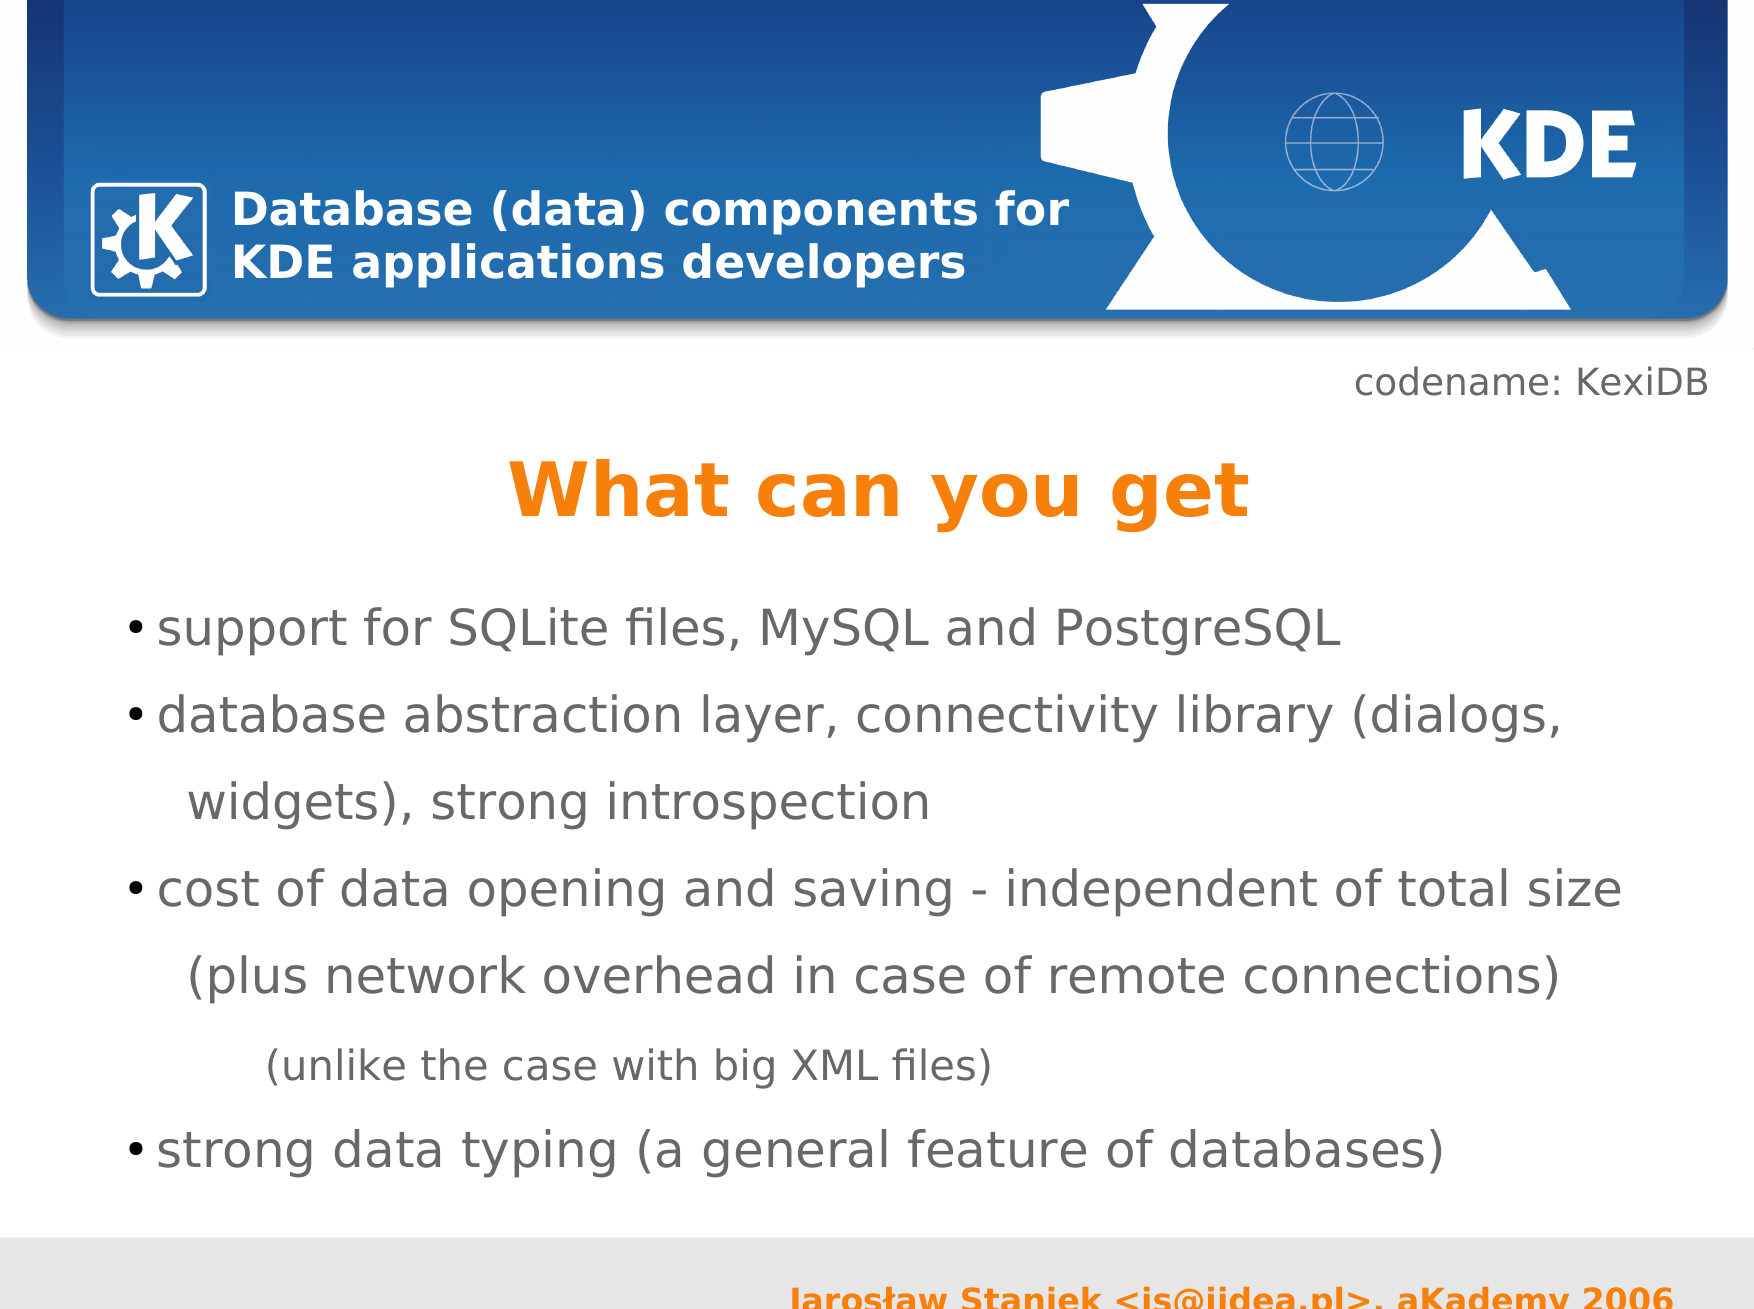

What can you get
support for SQLite files, MySQL and PostgreSQL
database abstraction layer, connectivity library (dialogs, widgets), strong introspection
cost of data opening and saving - independent of total size
(plus network overhead in case of remote connections)
 (unlike the case with big XML files)
strong data typing (a general feature of databases)